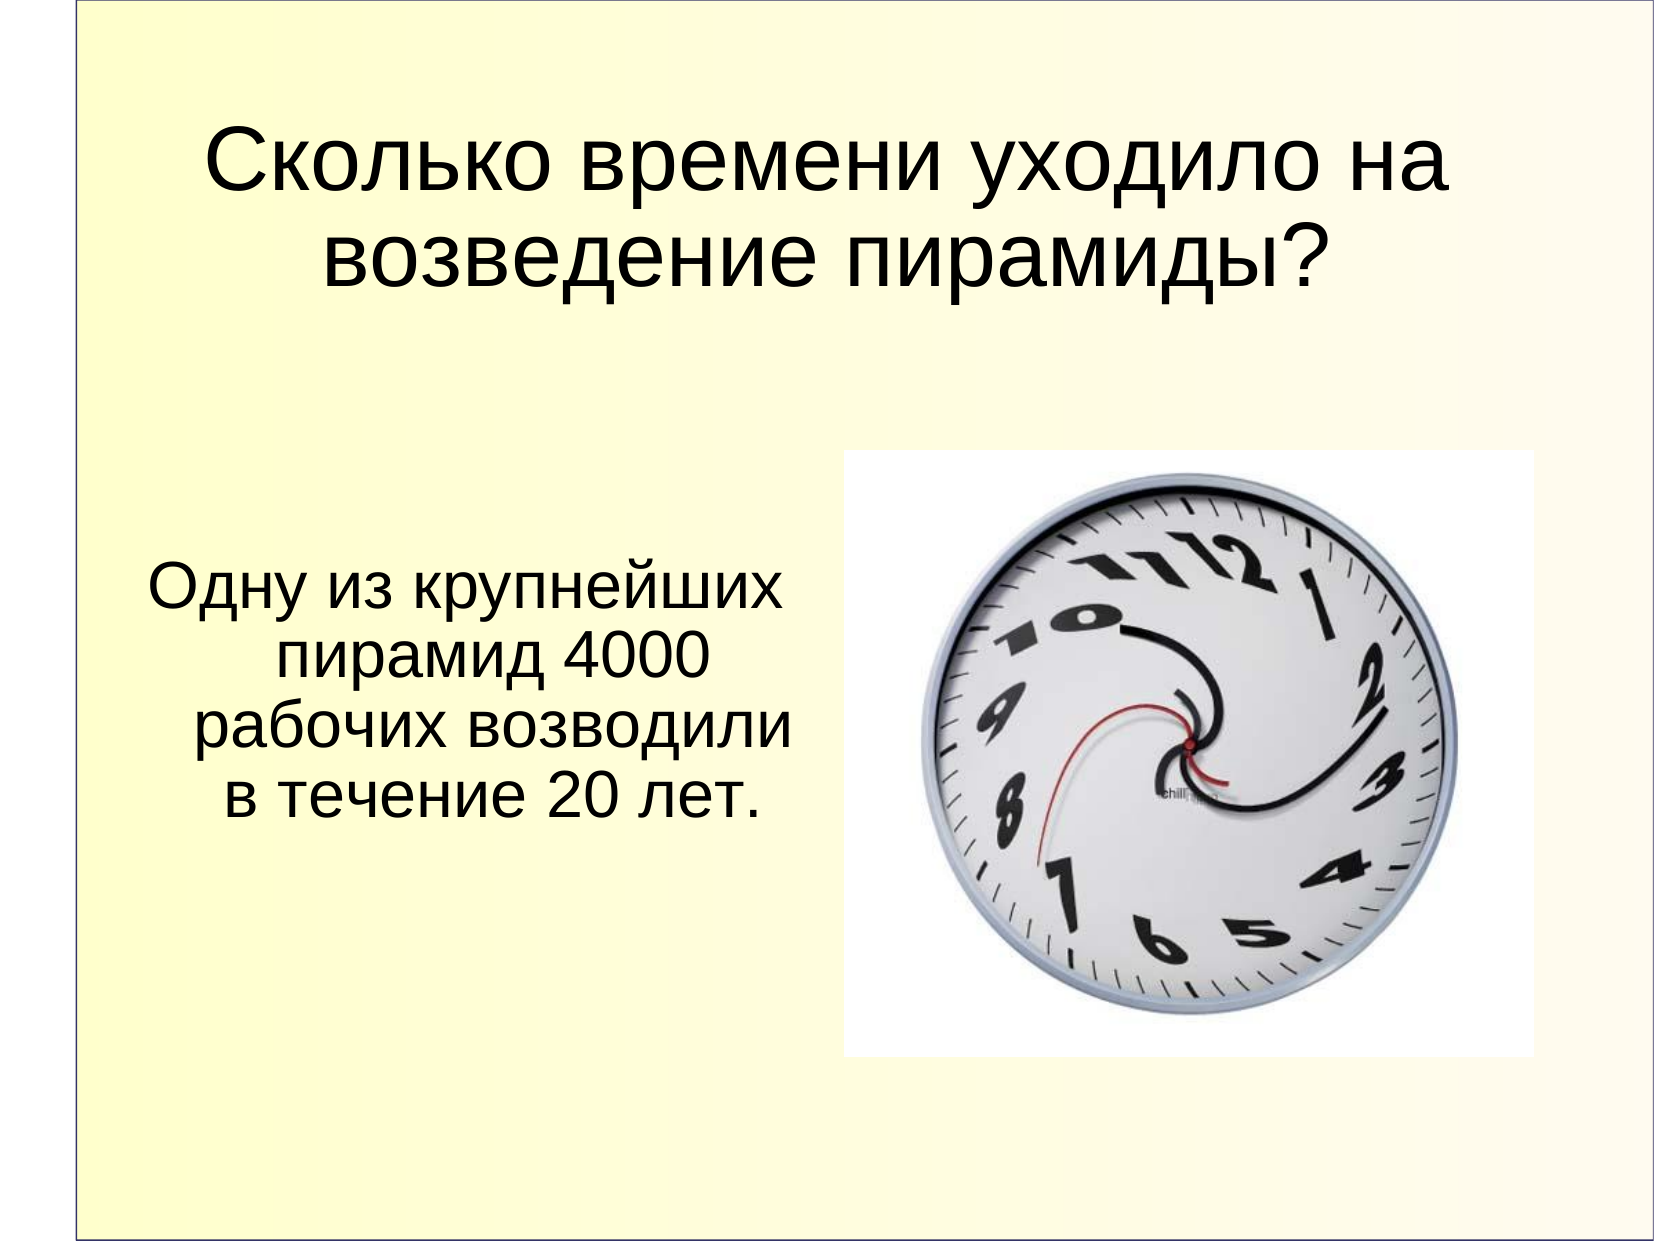

# Сколько времени уходило на возведение пирамиды?
Одну из крупнейших пирамид 4000 рабочих возводили в течение 20 лет.